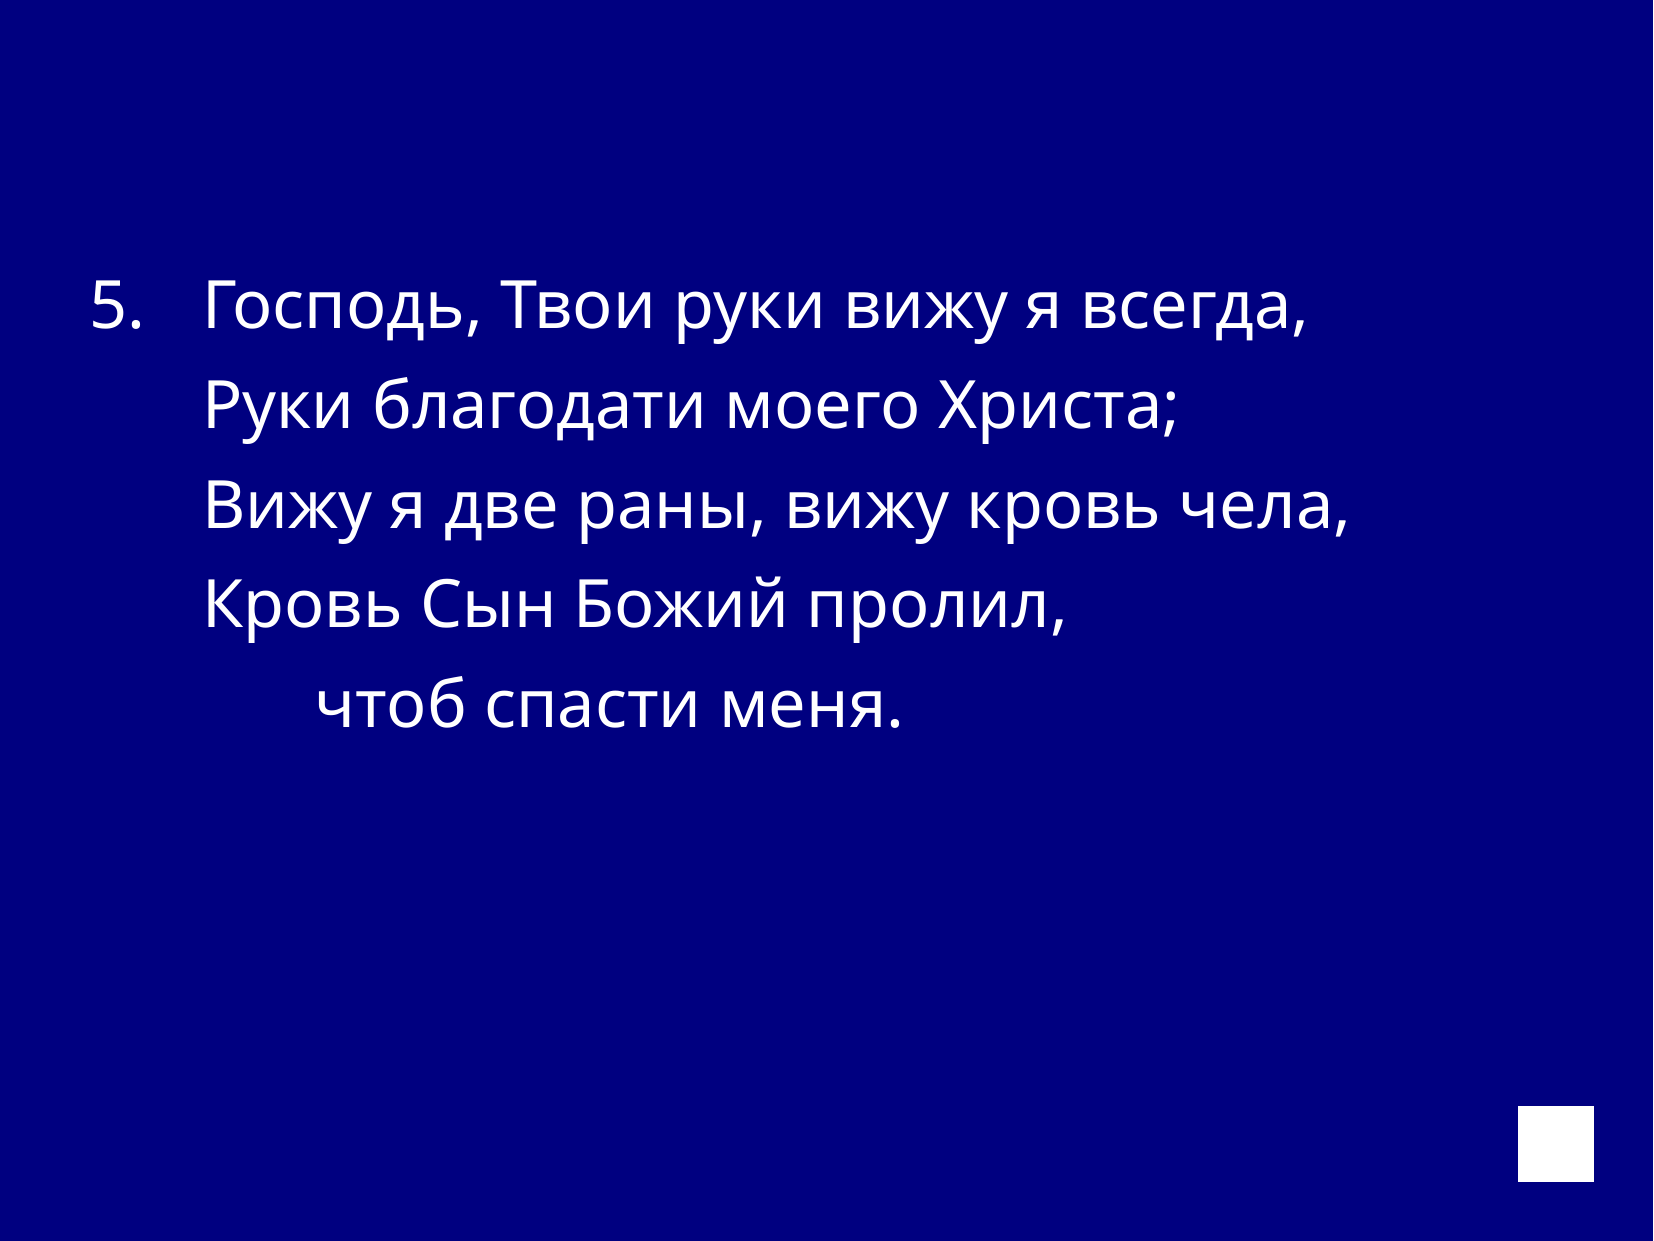

5.	Господь, Твои руки вижу я всегда,
	Руки благодати моего Христа;
	Вижу я две раны, вижу кровь чела,
	Кровь Сын Божий пролил,
		чтоб спасти меня.